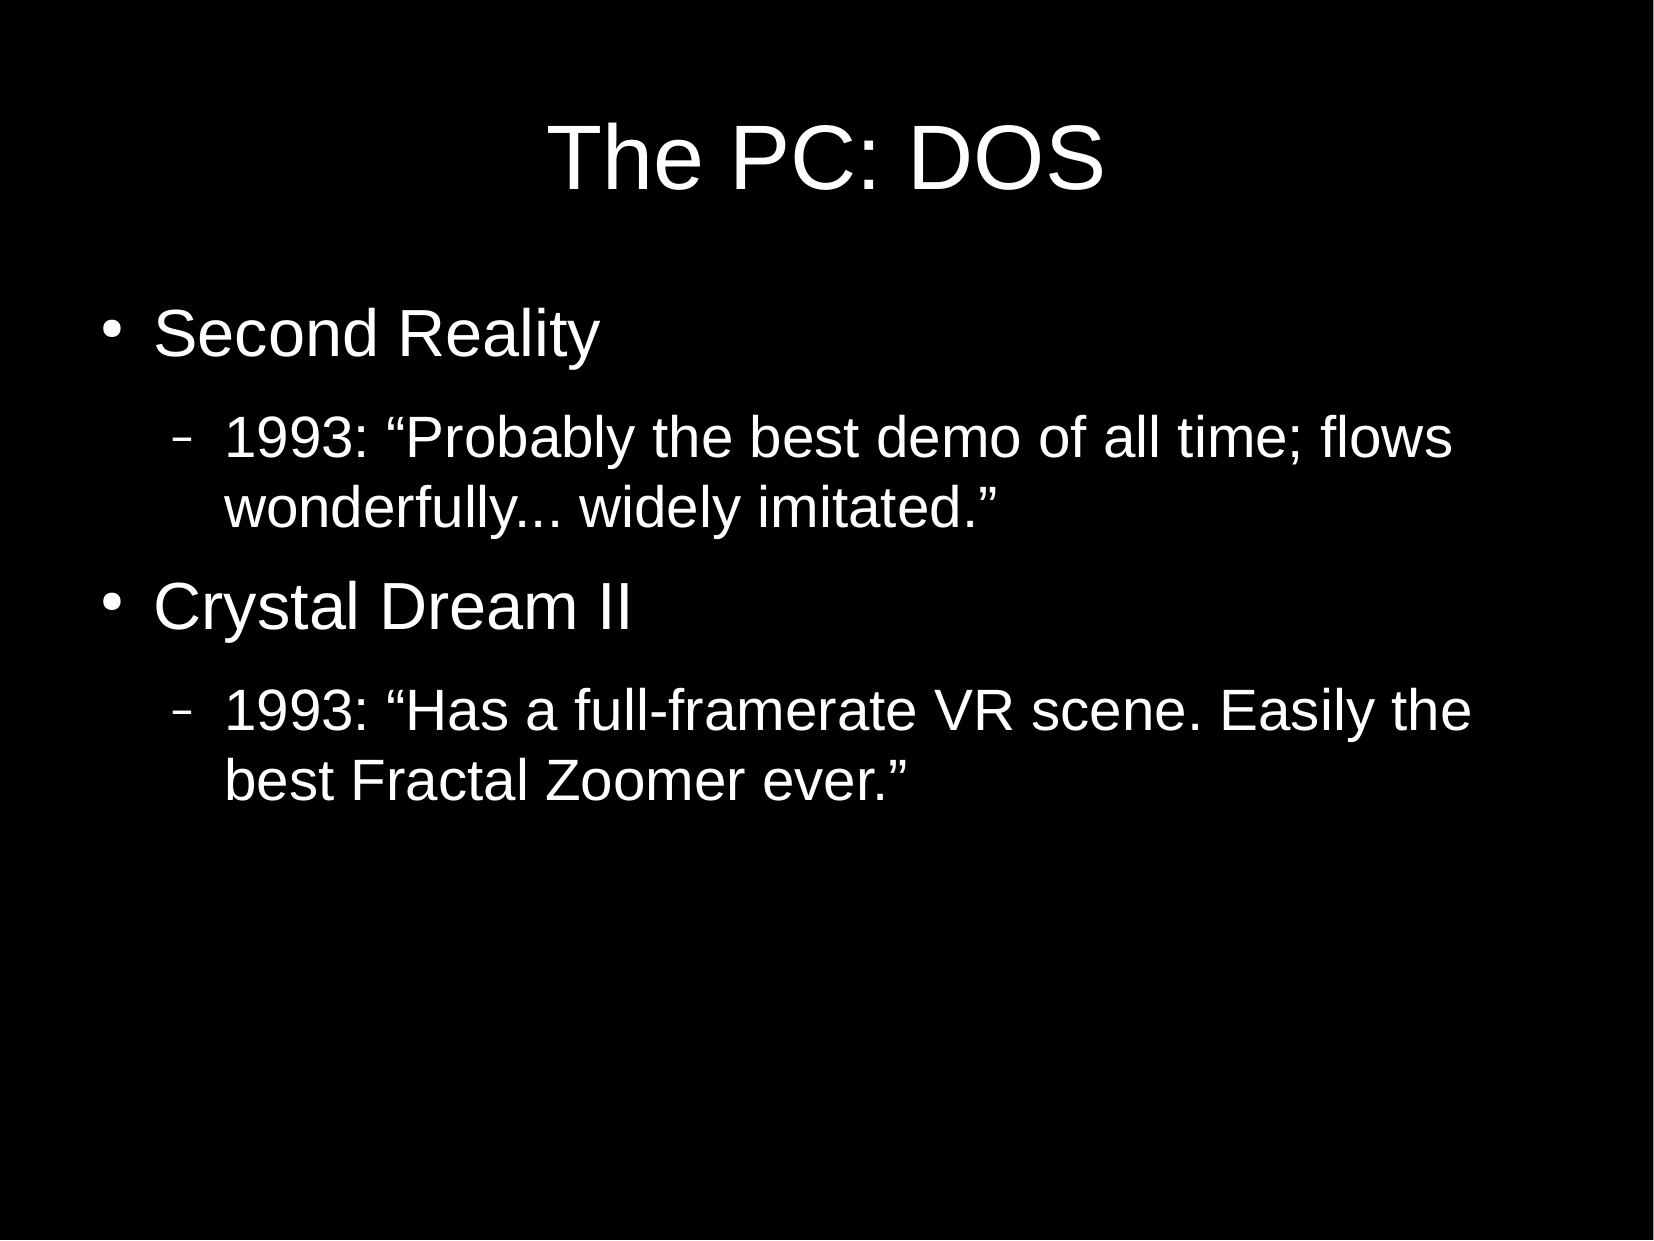

# The PC: DOS
Second Reality
1993: “Probably the best demo of all time; flows wonderfully... widely imitated.”
Crystal Dream II
1993: “Has a full-framerate VR scene. Easily the best Fractal Zoomer ever.”